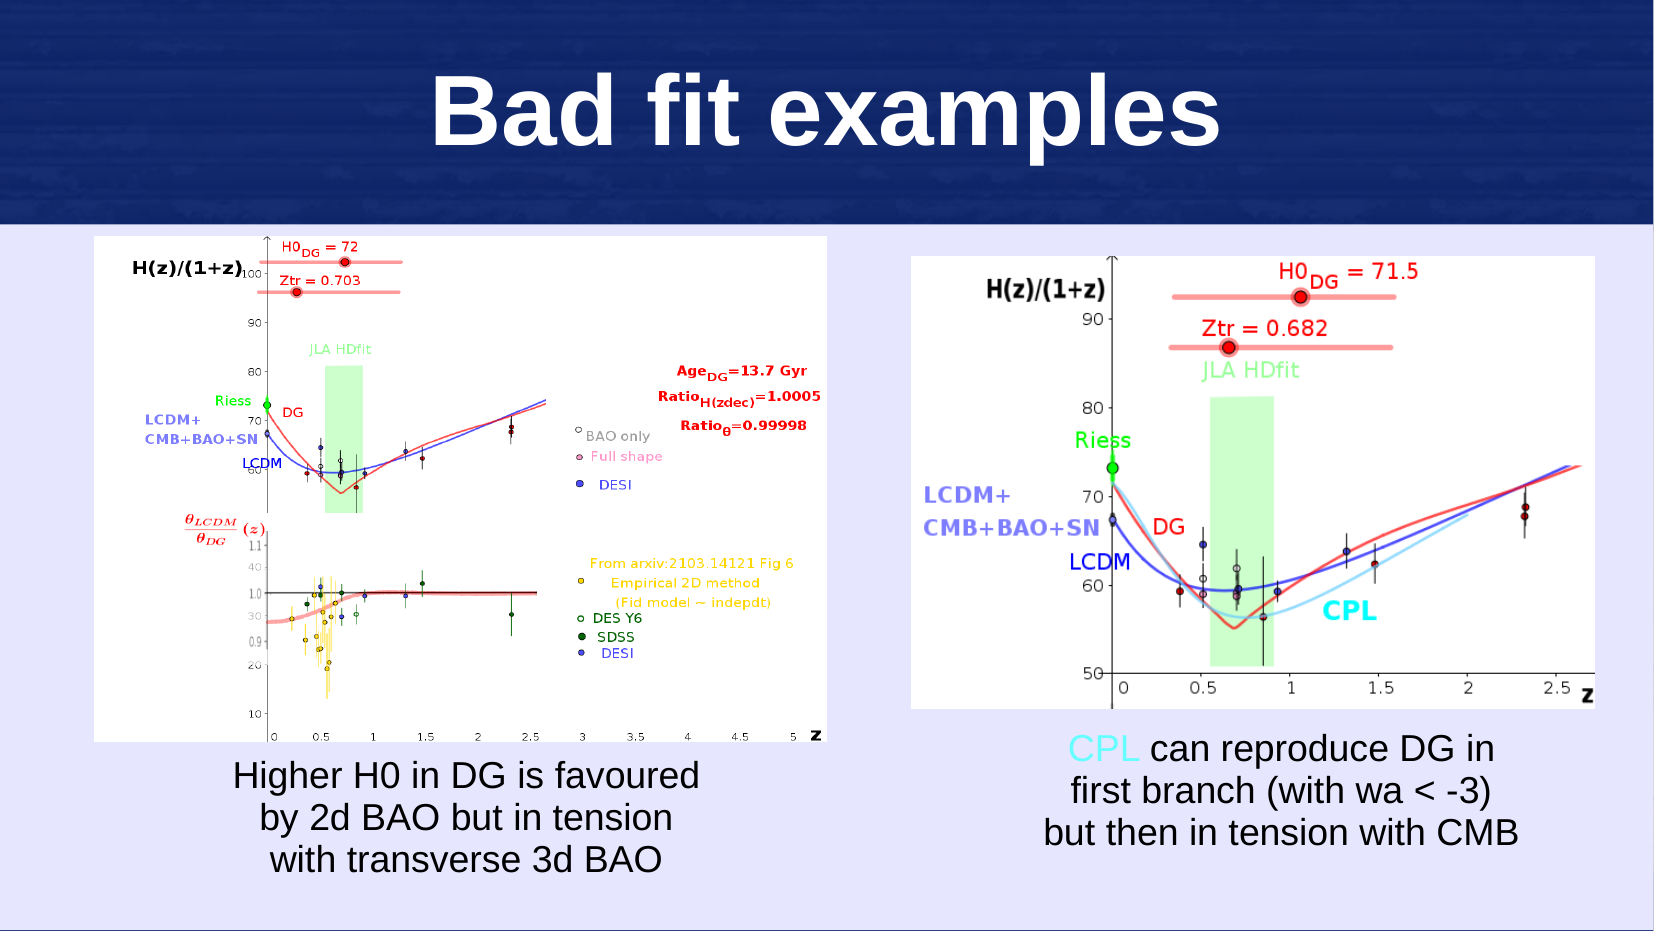

# Bad fit examples
CPL can reproduce DG in first branch (with wa < -3) but then in tension with CMB
Higher H0 in DG is favoured by 2d BAO but in tension with transverse 3d BAO